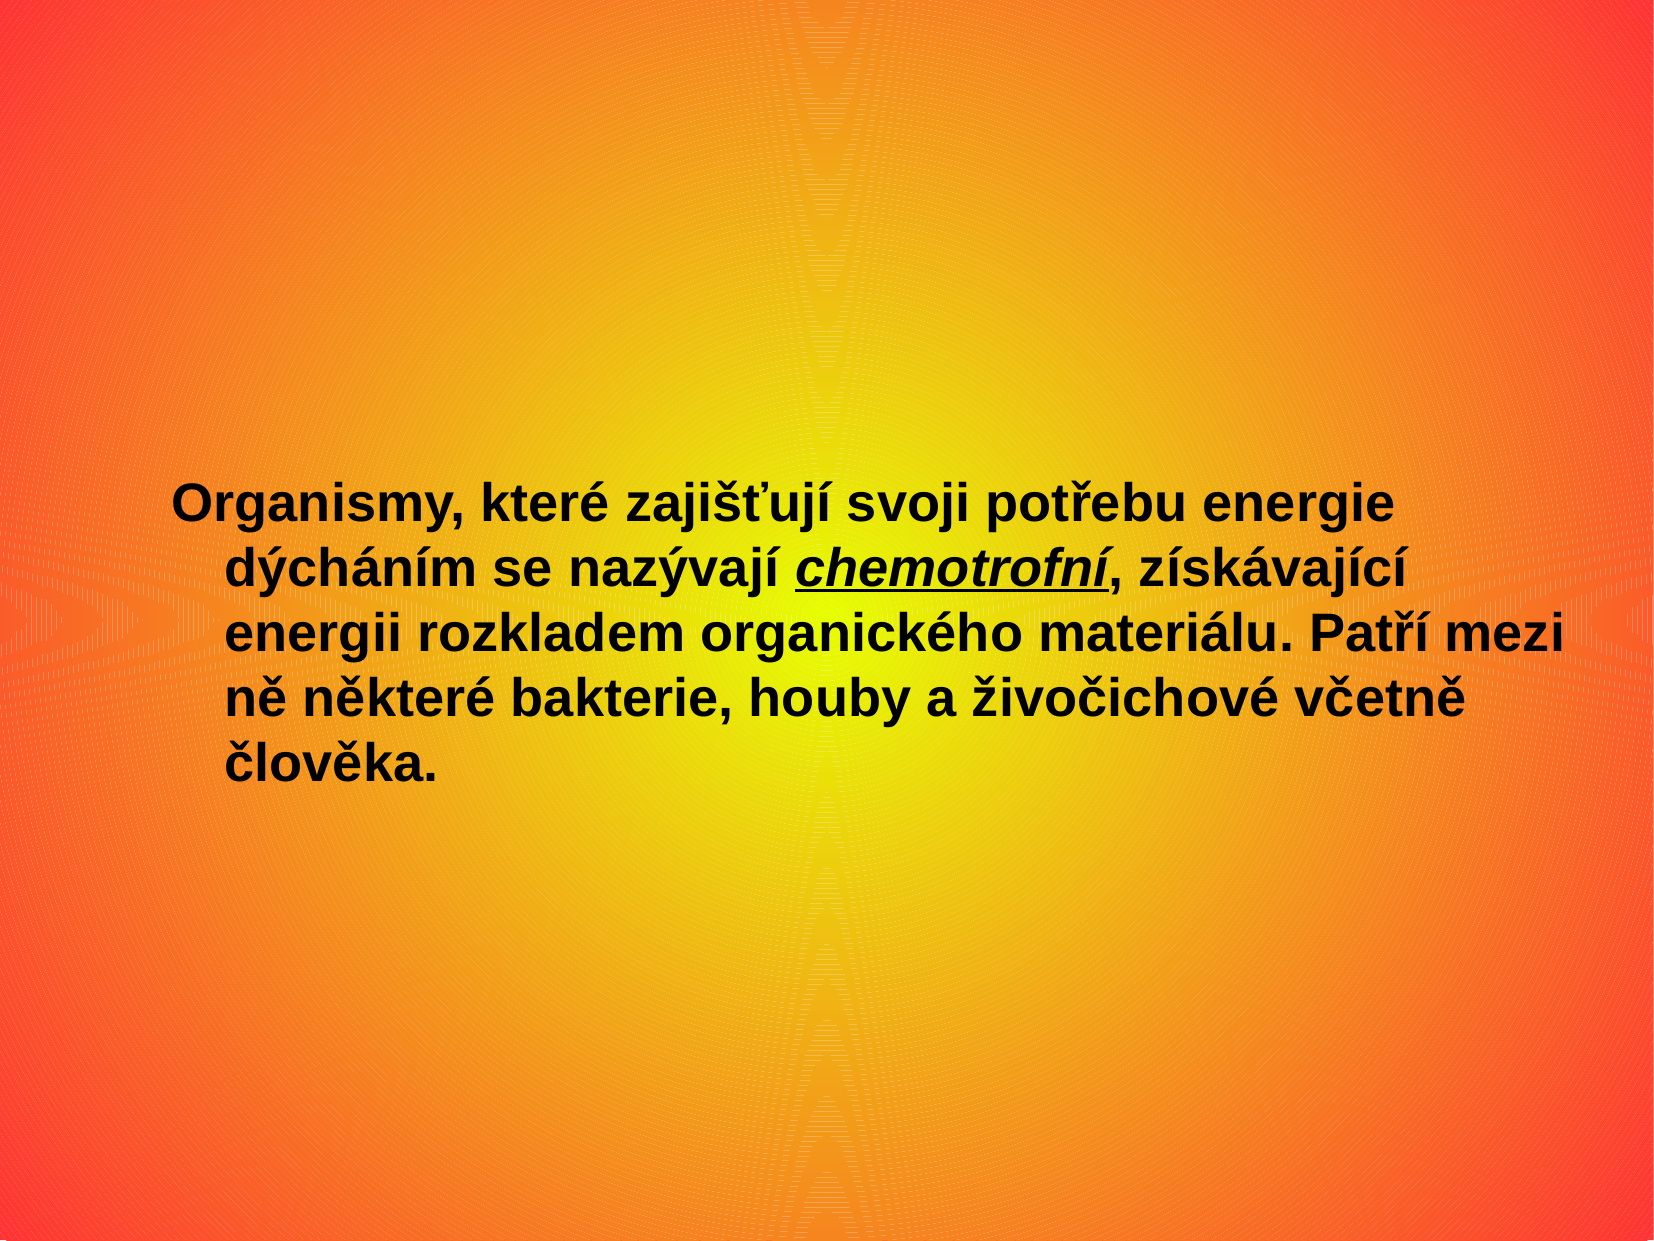

# Organismy, které zajišťují svoji potřebu energie dýcháním se nazývají chemotrofní, získávající energii rozkladem organického materiálu. Patří mezi ně některé bakterie, houby a živočichové včetně člověka.